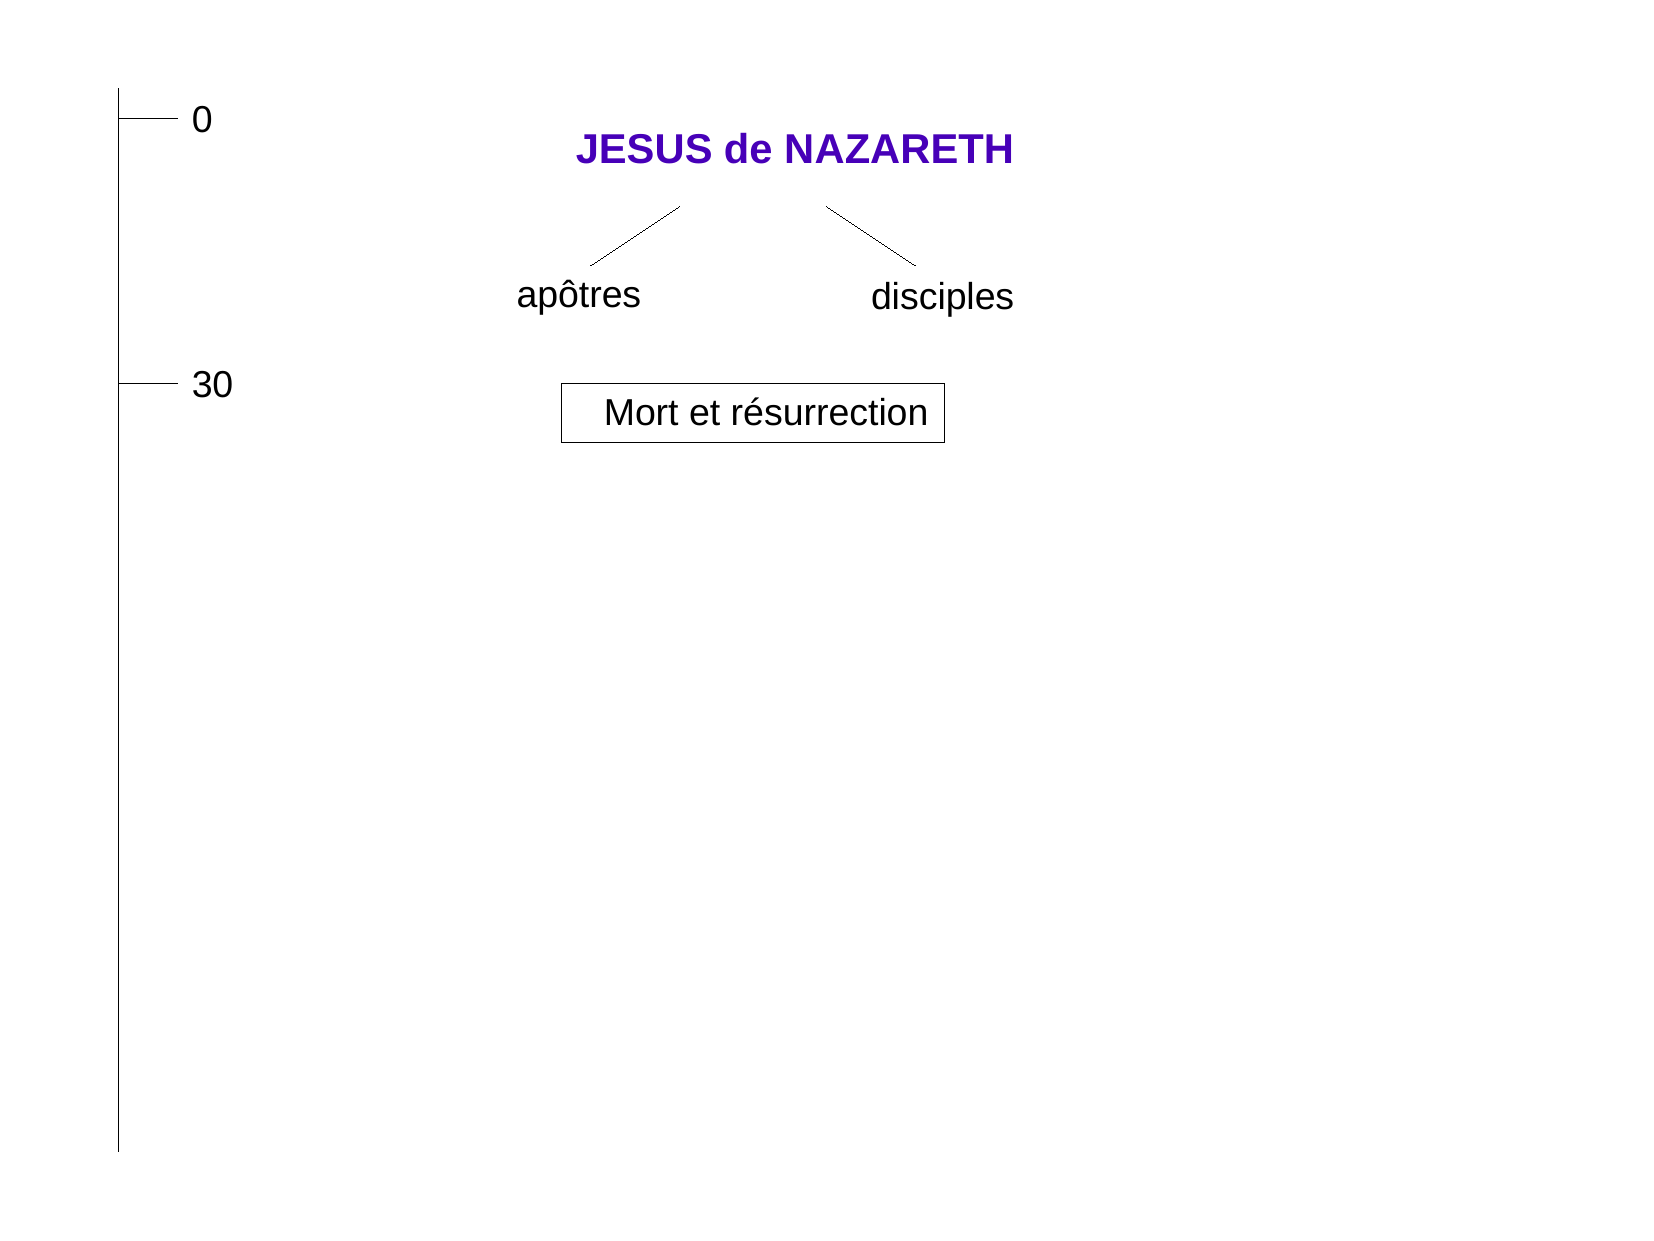

0
JESUS de NAZARETH
apôtres
disciples
30
Mort et résurrection